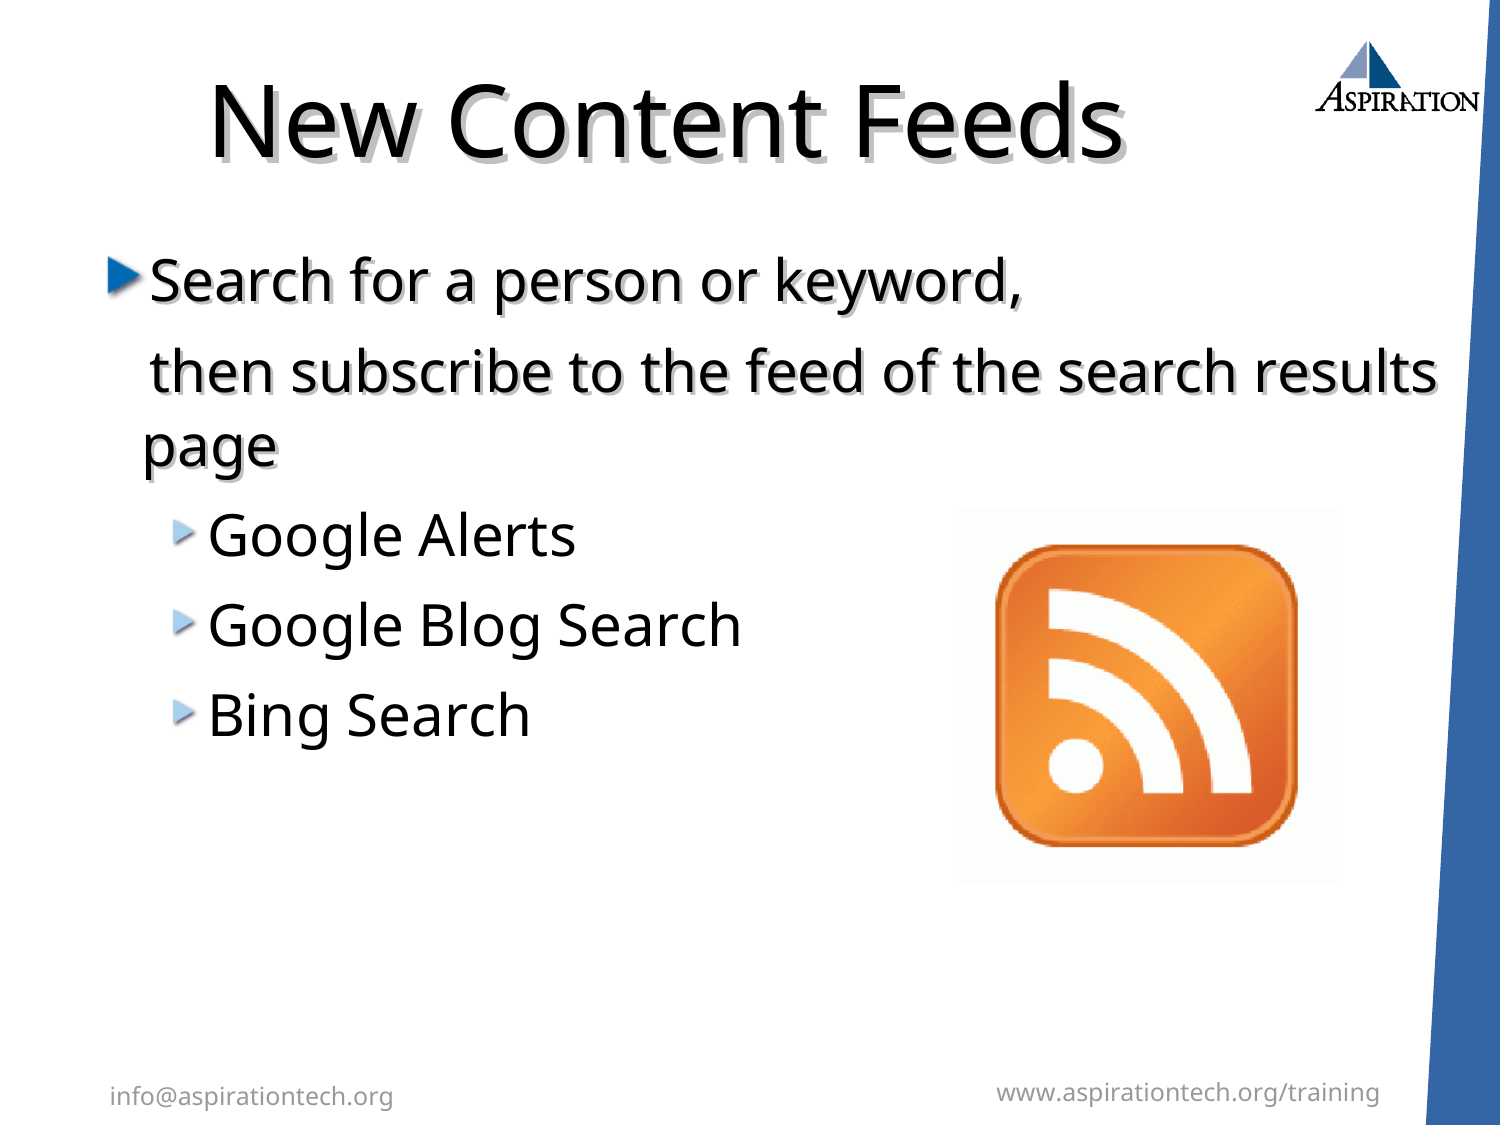

# New Content Feeds
Search for a person or keyword,
then subscribe to the feed of the search results page
Google Alerts
Google Blog Search
Bing Search